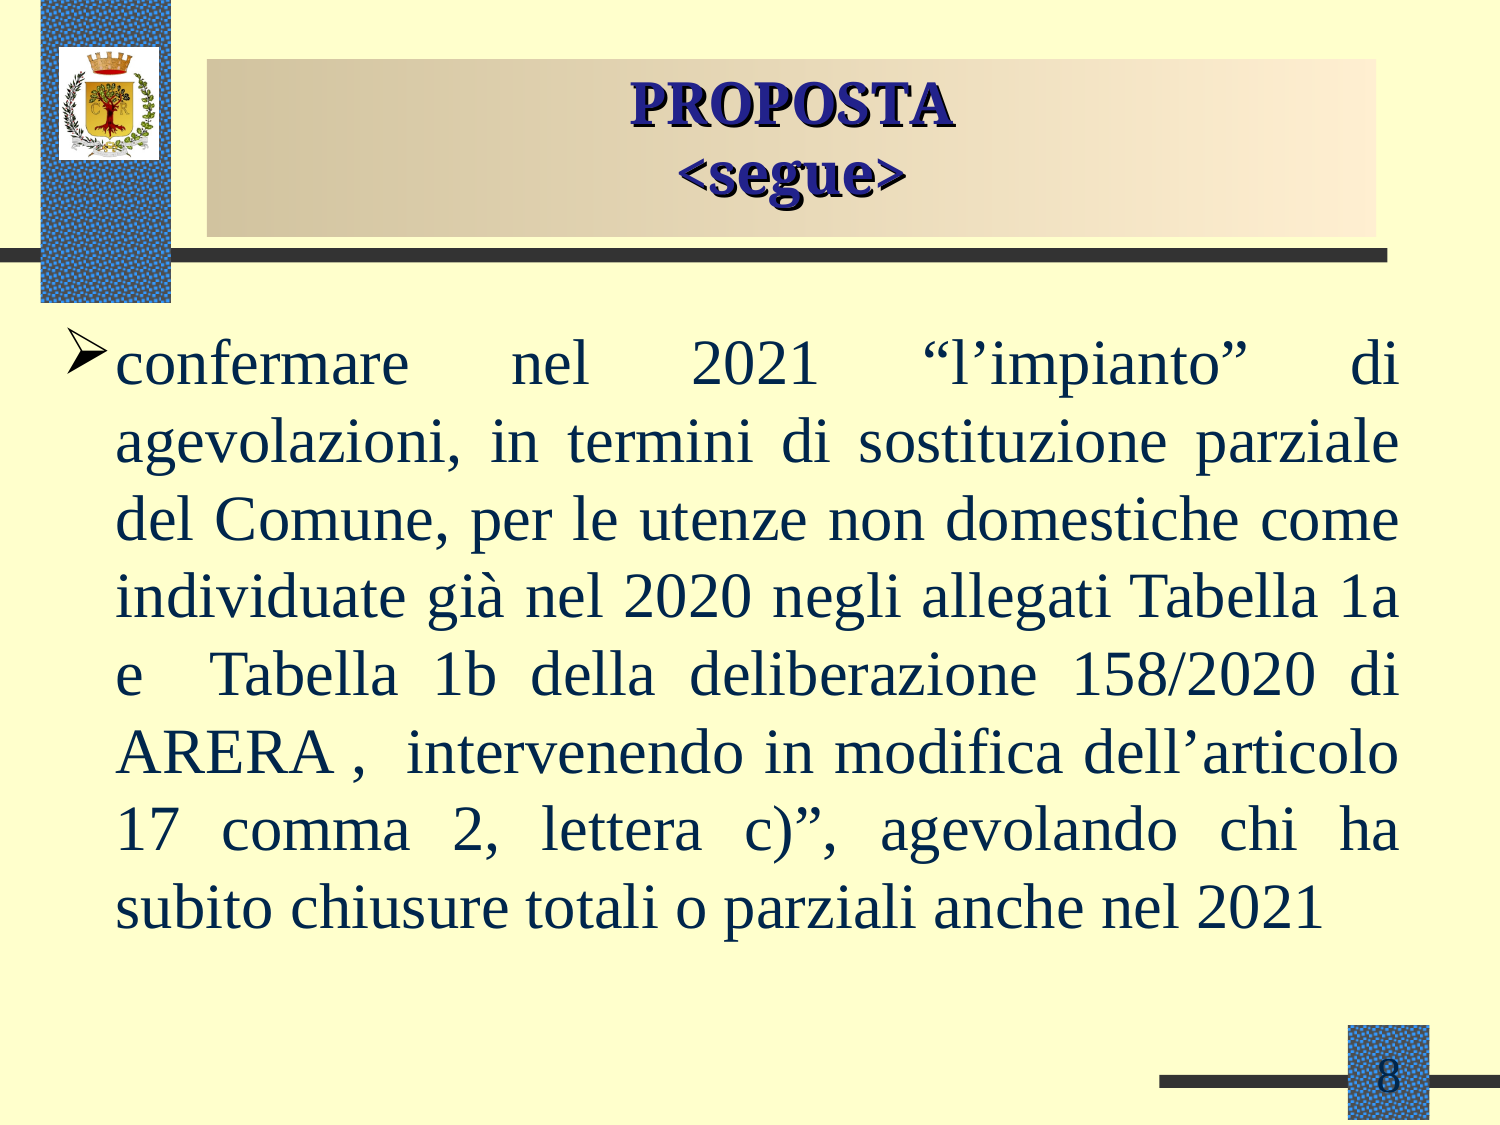

PROPOSTA
<segue>
# confermare nel 2021 “l’impianto” di agevolazioni, in termini di sostituzione parziale del Comune, per le utenze non domestiche come individuate già nel 2020 negli allegati Tabella 1a e Tabella 1b della deliberazione 158/2020 di ARERA , intervenendo in modifica dell’articolo 17 comma 2, lettera c)”, agevolando chi ha subito chiusure totali o parziali anche nel 2021